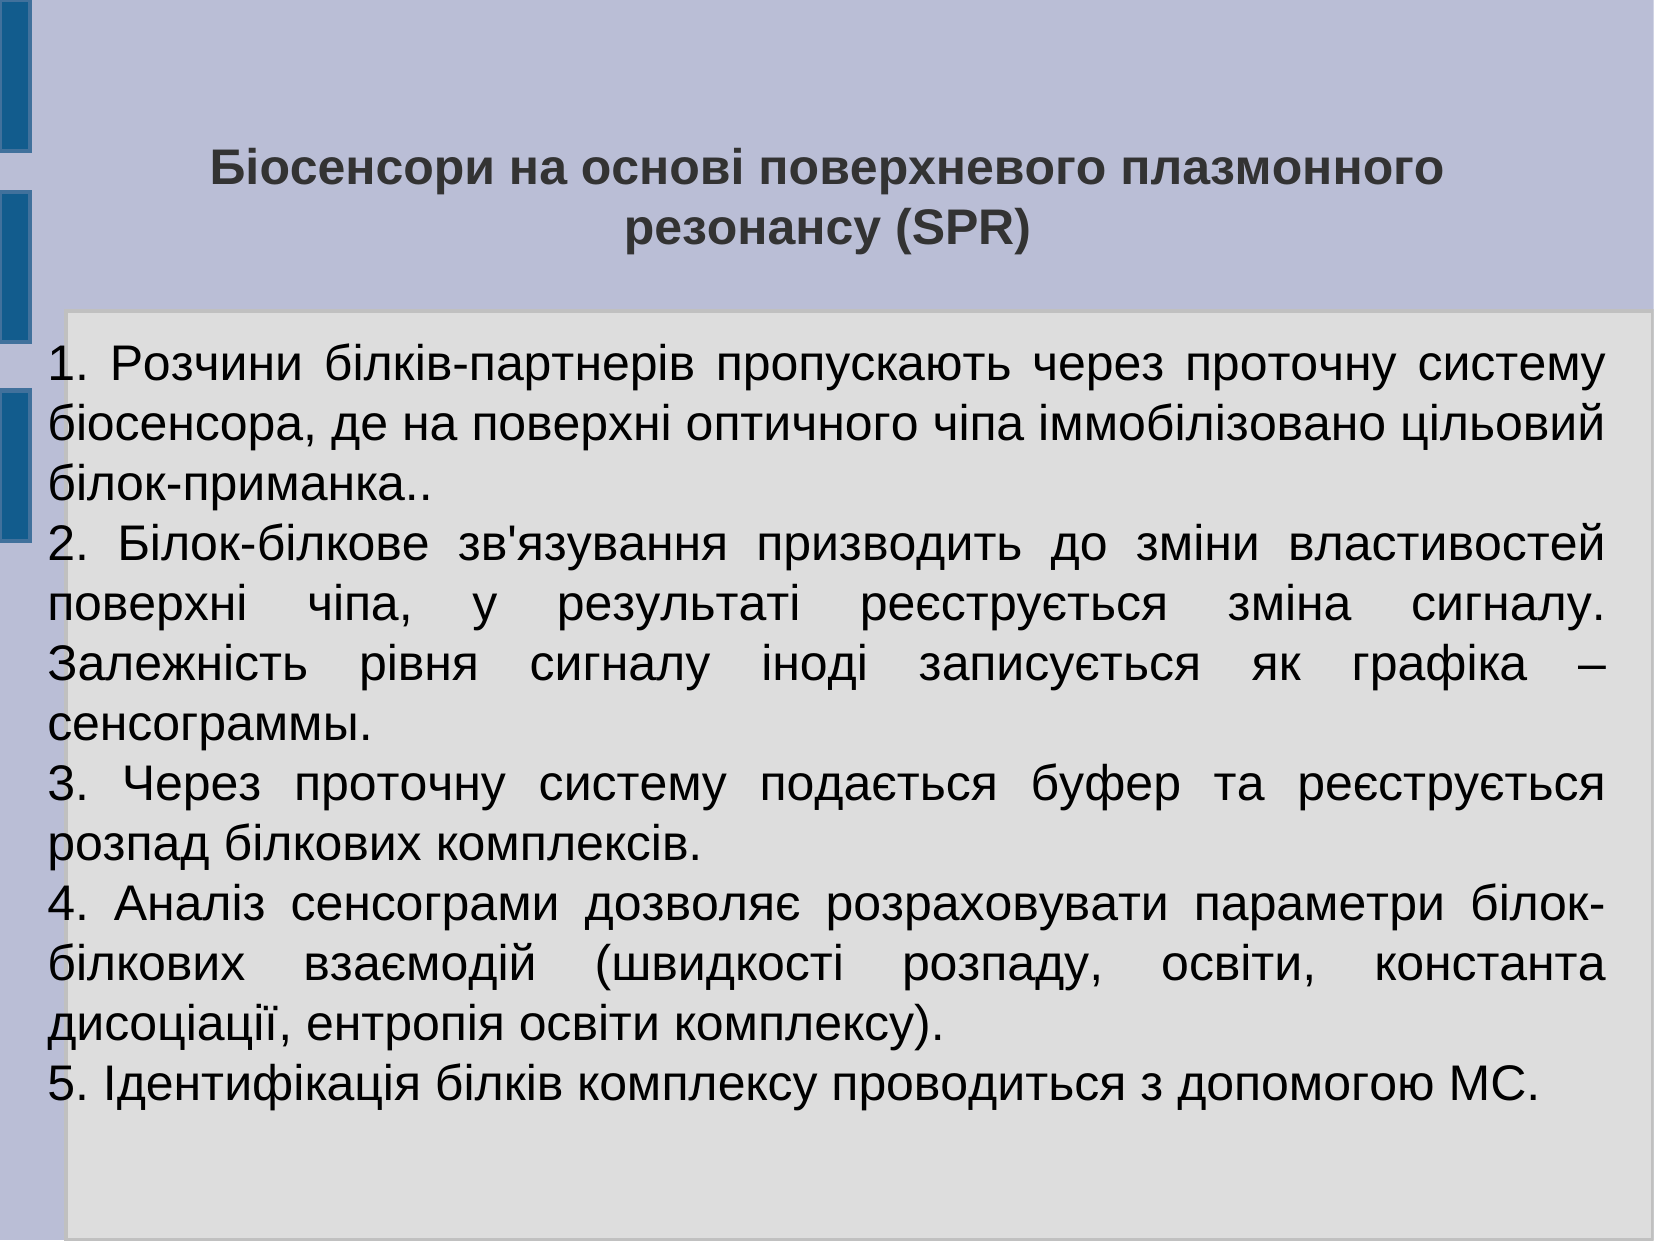

# Біосенсори на основі поверхневого плазмонного резонансу (SPR)
1. Розчини білків-партнерів пропускають через проточну систему біосенсора, де на поверхні оптичного чіпа іммобілізовано цільовий білок-приманка..
2. Білок-білкове зв'язування призводить до зміни властивостей поверхні чіпа, у результаті реєструється зміна сигналу. Залежність рівня сигналу іноді записується як графіка – сенсограммы.
3. Через проточну систему подається буфер та реєструється розпад білкових комплексів.
4. Аналіз сенсограми дозволяє розраховувати параметри білок-білкових взаємодій (швидкості розпаду, освіти, константа дисоціації, ентропія освіти комплексу).
5. Ідентифікація білків комплексу проводиться з допомогою МС.